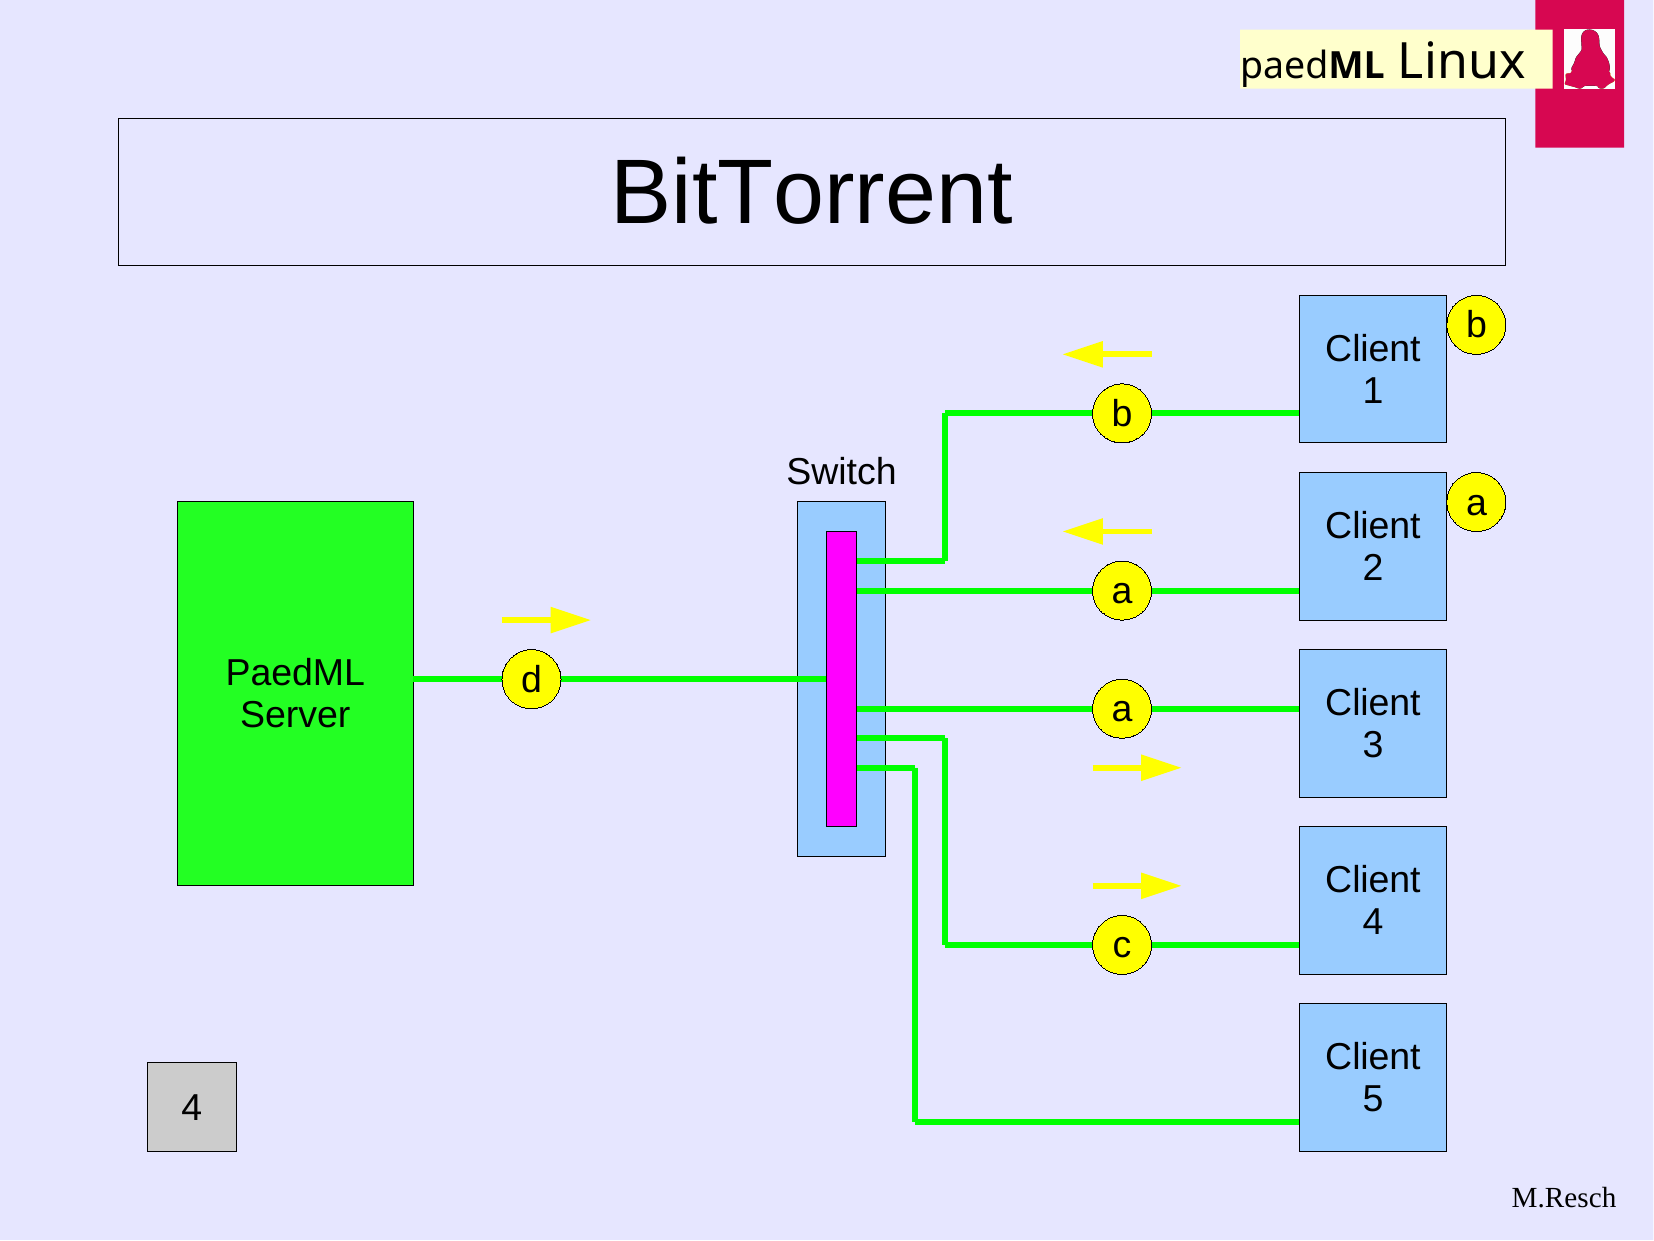

# BitTorrent
Client
1
b
b
Switch
Client
2
a
PaedML
Server
a
d
Client
3
a
Client
4
c
Client
5
4
M.Resch